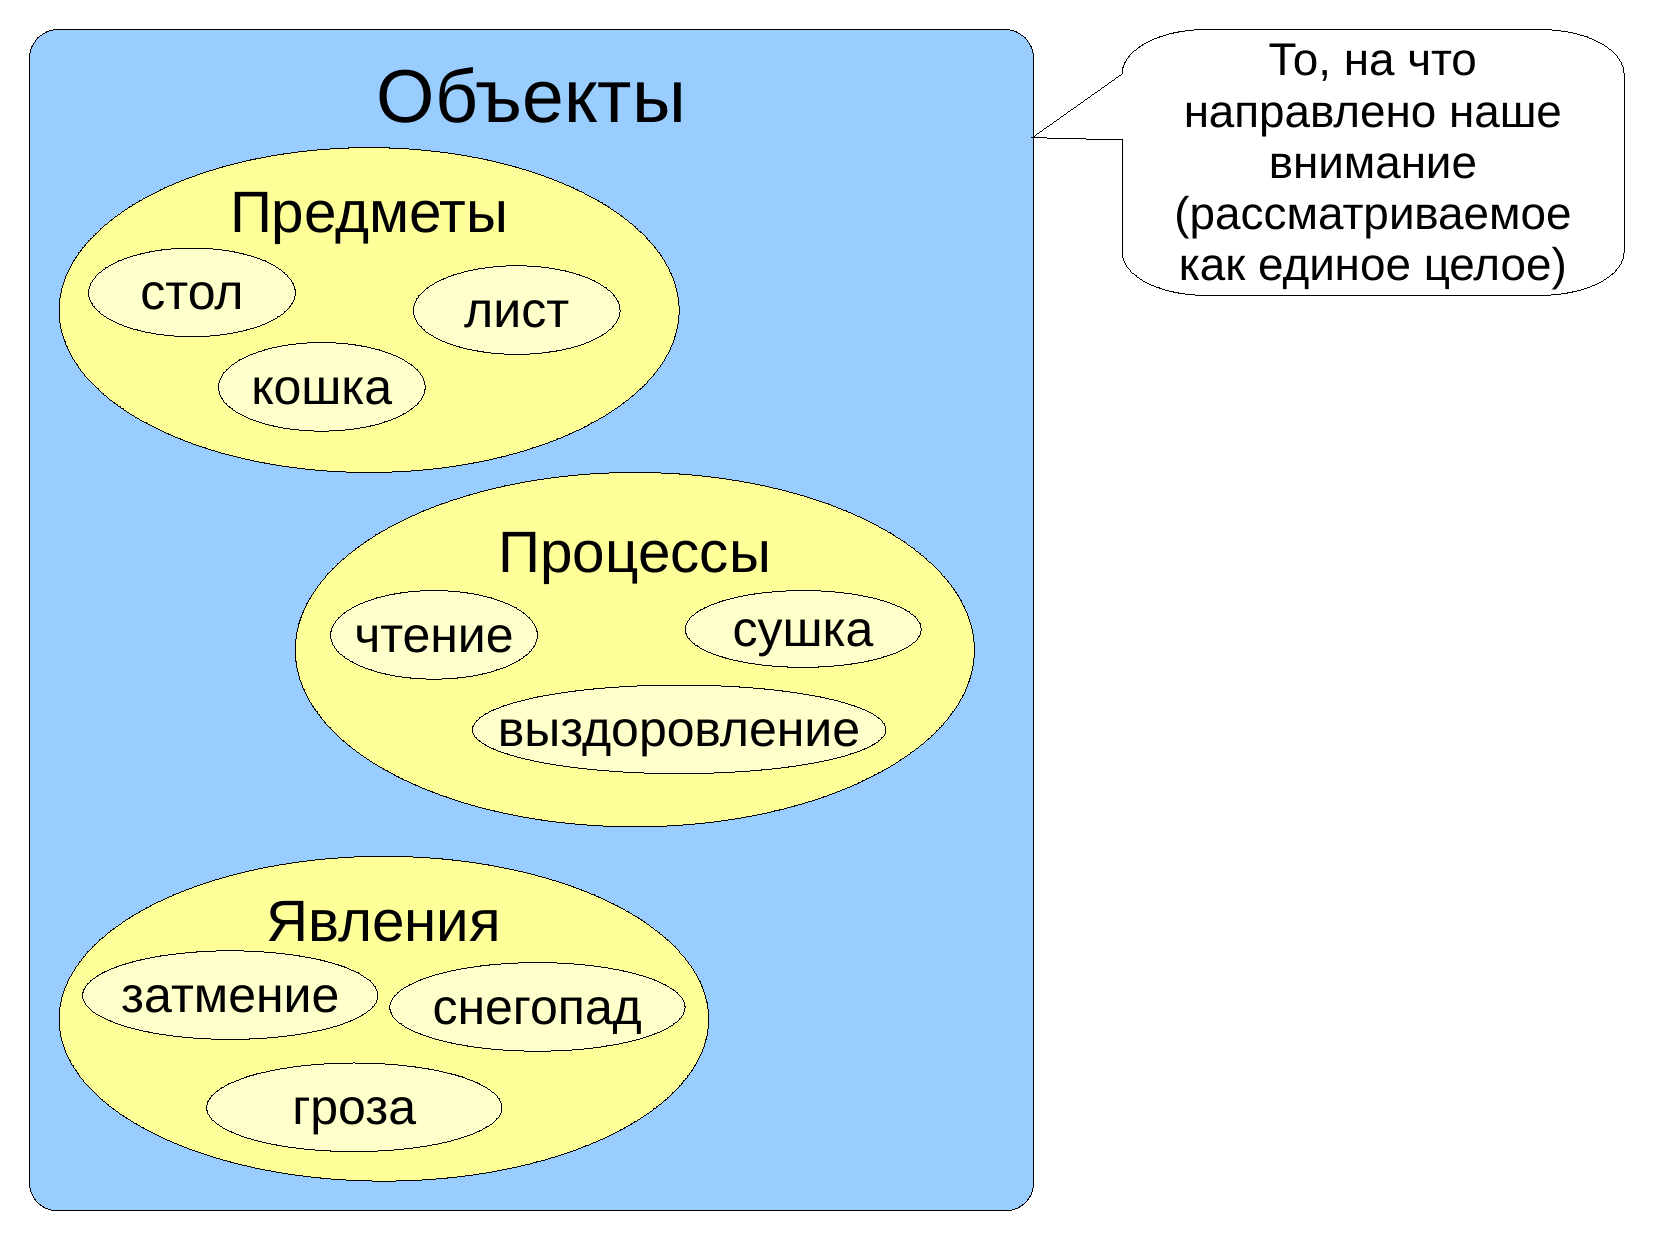

Объекты
То, на что
направлено наше
внимание
(рассматриваемое как единое целое)
Предметы
стол
лист
кошка
Процессы
чтение
сушка
выздоровление
Явления
затмение
снегопад
гроза